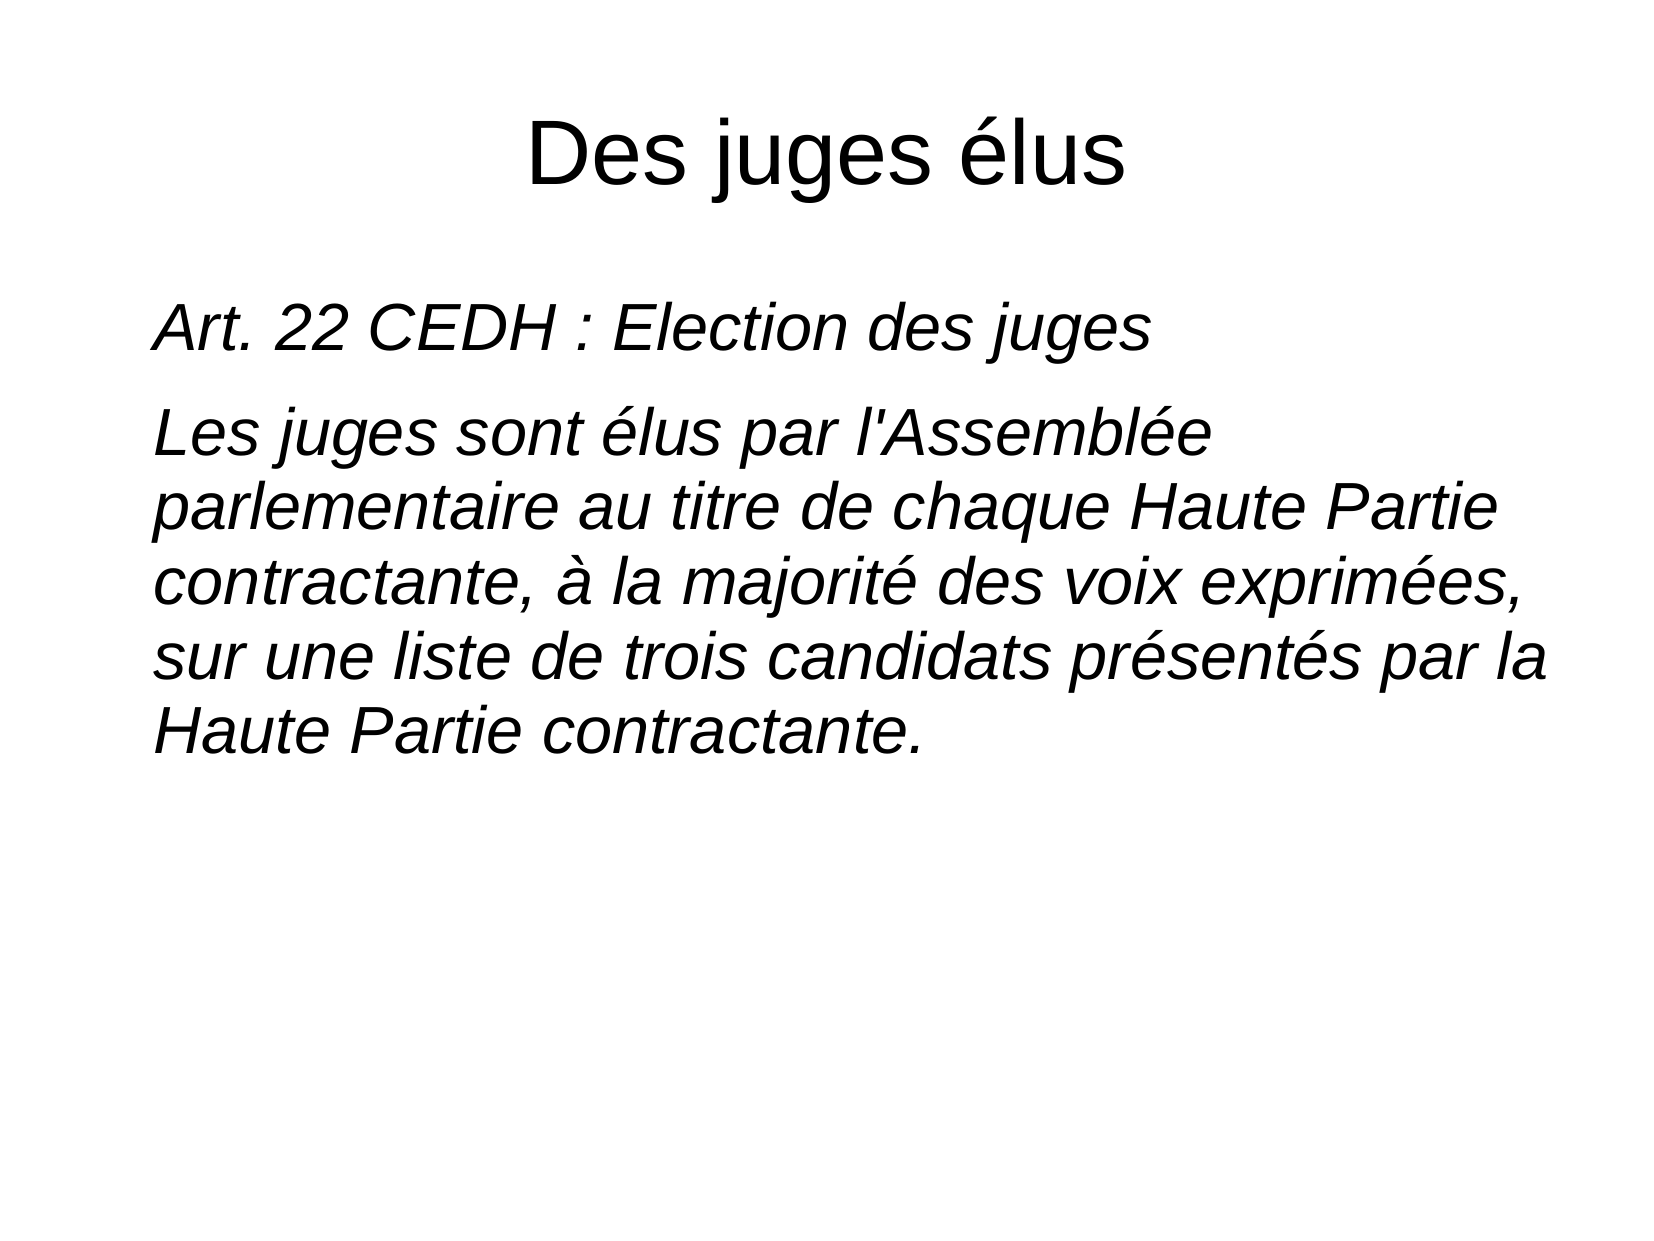

# Des juges élus
Art. 22 CEDH : Election des juges
Les juges sont élus par l'Assemblée parlementaire au titre de chaque Haute Partie contractante, à la majorité des voix exprimées, sur une liste de trois candidats présentés par la Haute Partie contractante.